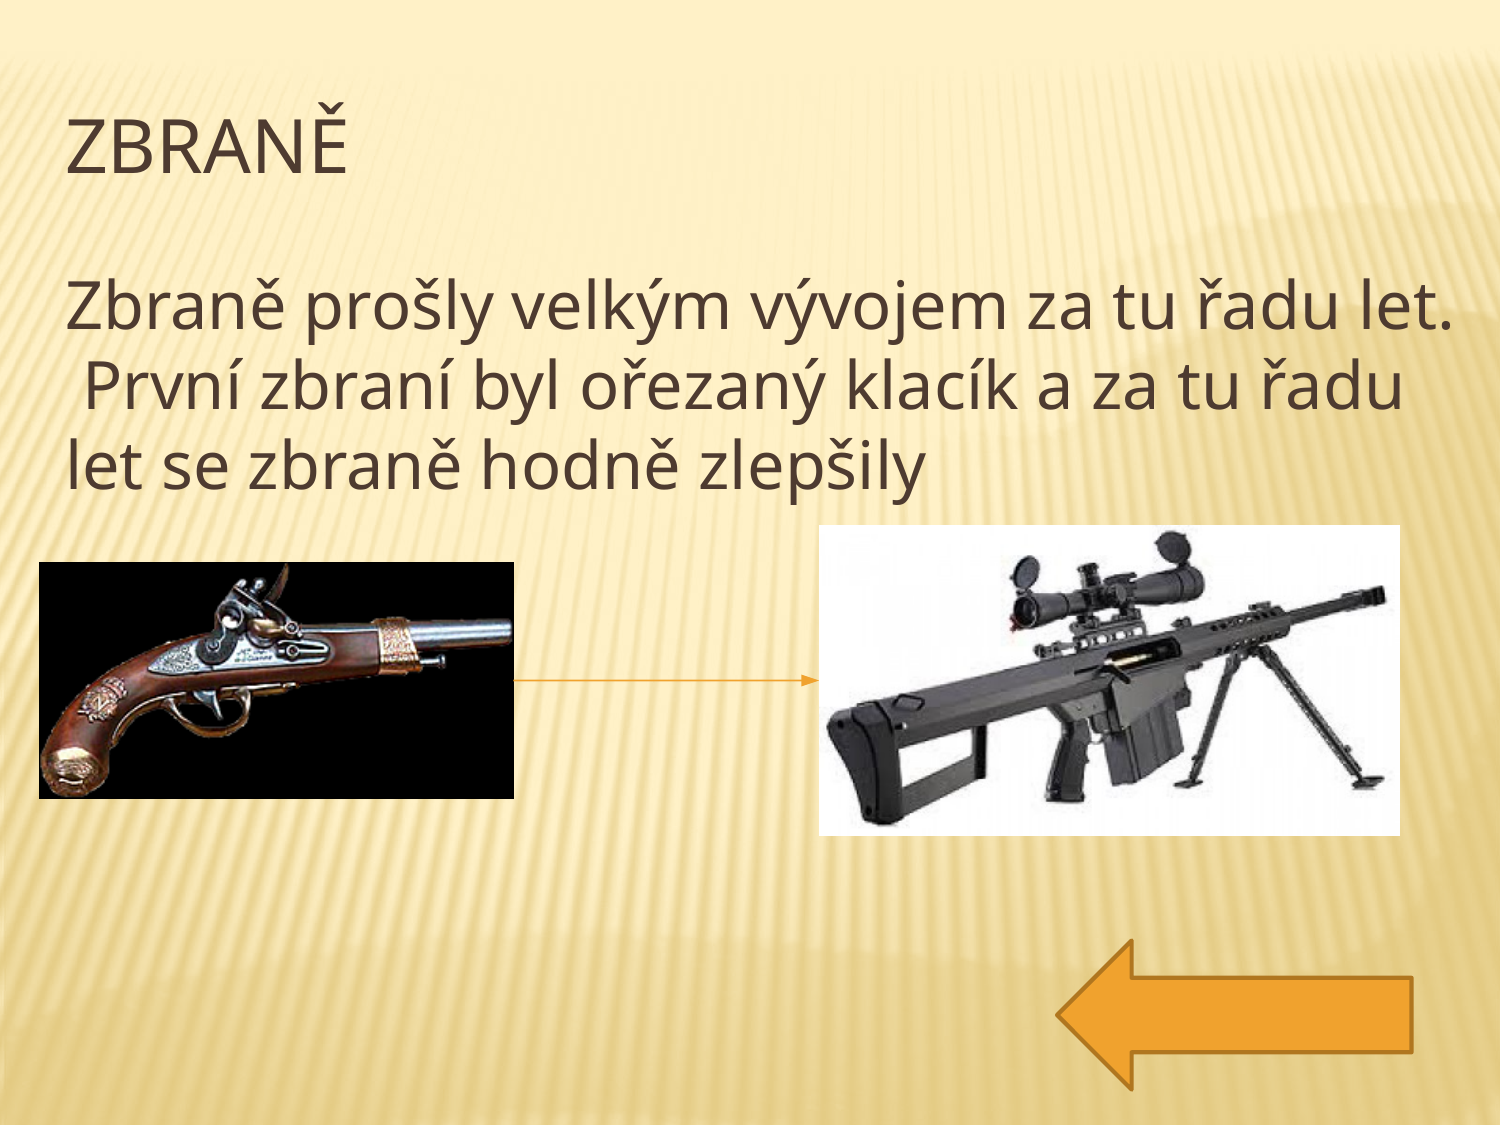

# zbraně
Zbraně prošly velkým vývojem za tu řadu let. První zbraní byl ořezaný klacík a za tu řadu let se zbraně hodně zlepšily